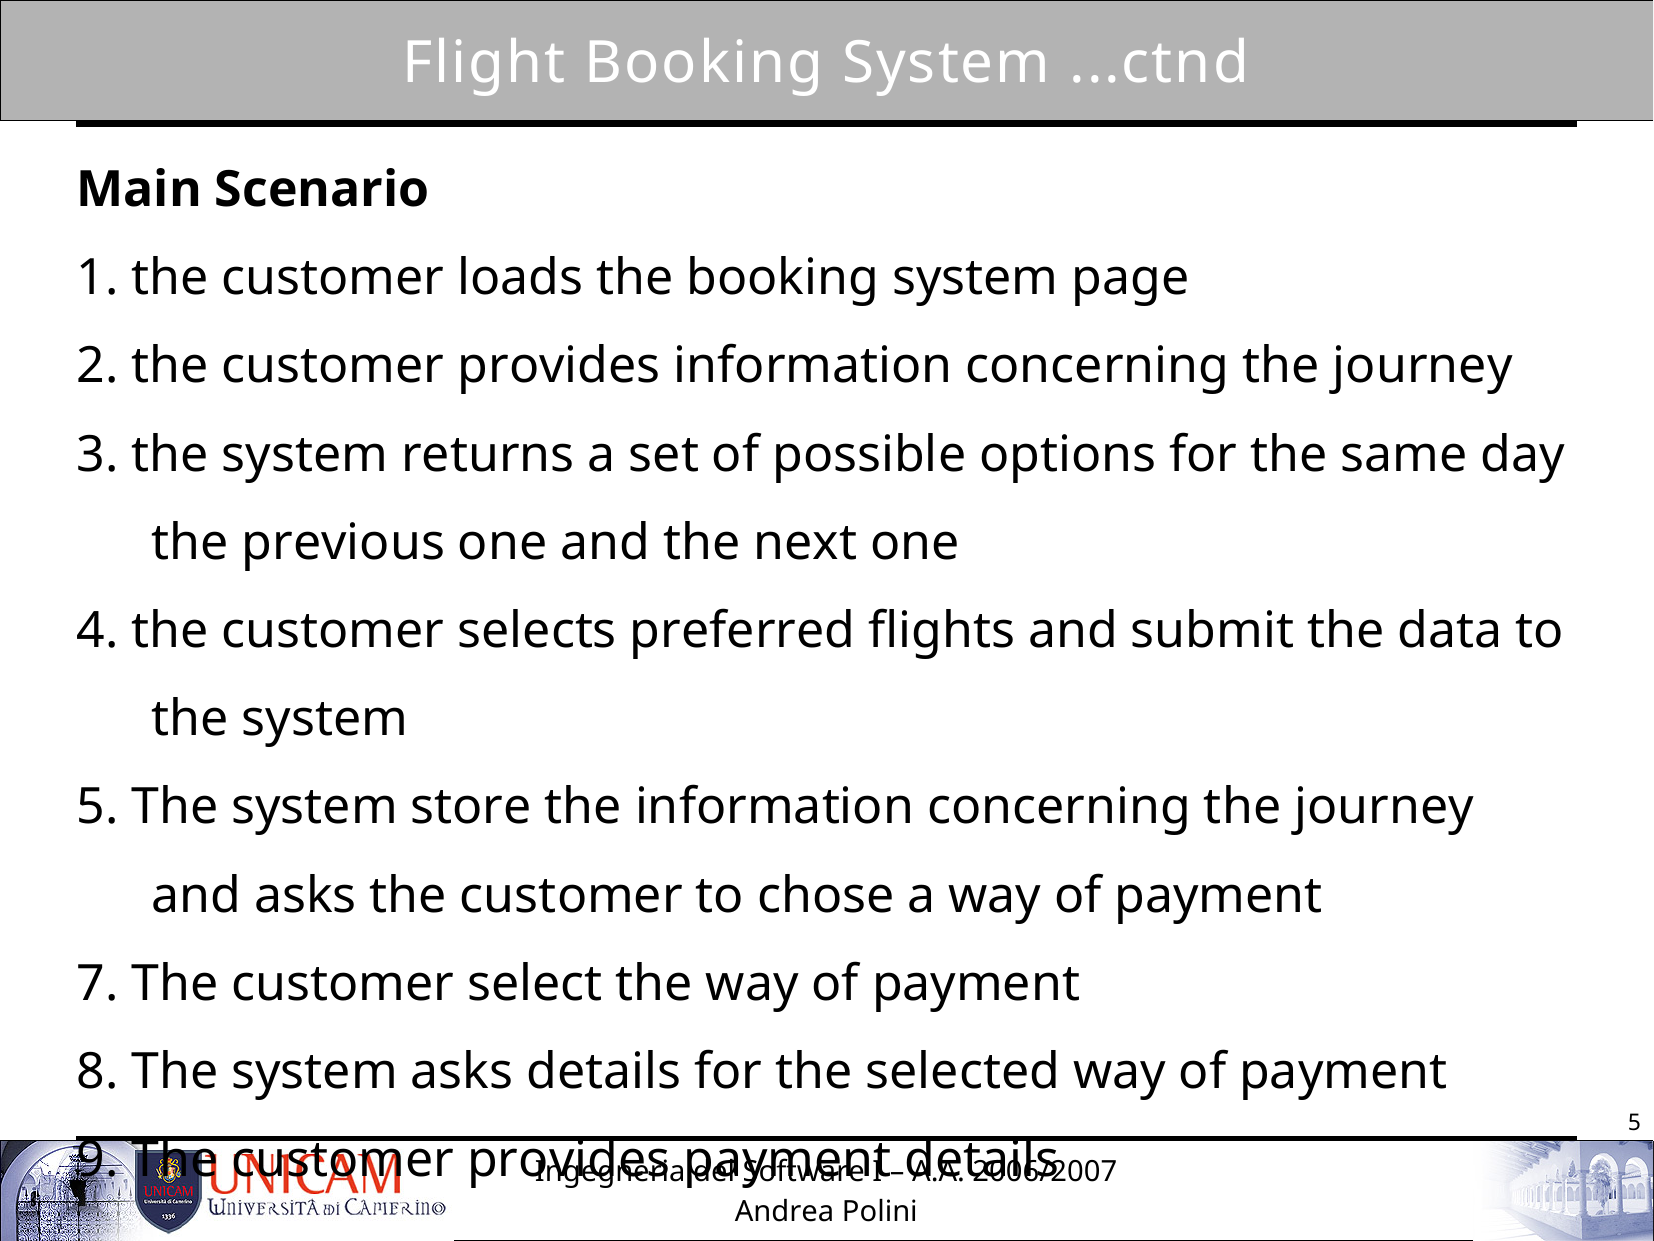

# Flight Booking System ...ctnd
Main Scenario
1. the customer loads the booking system page
2. the customer provides information concerning the journey
3. the system returns a set of possible options for the same day the previous one and the next one
4. the customer selects preferred flights and submit the data to the system
5. The system store the information concerning the journey and asks the customer to chose a way of payment
7. The customer select the way of payment
8. The system asks details for the selected way of payment
9. The customer provides payment details
5